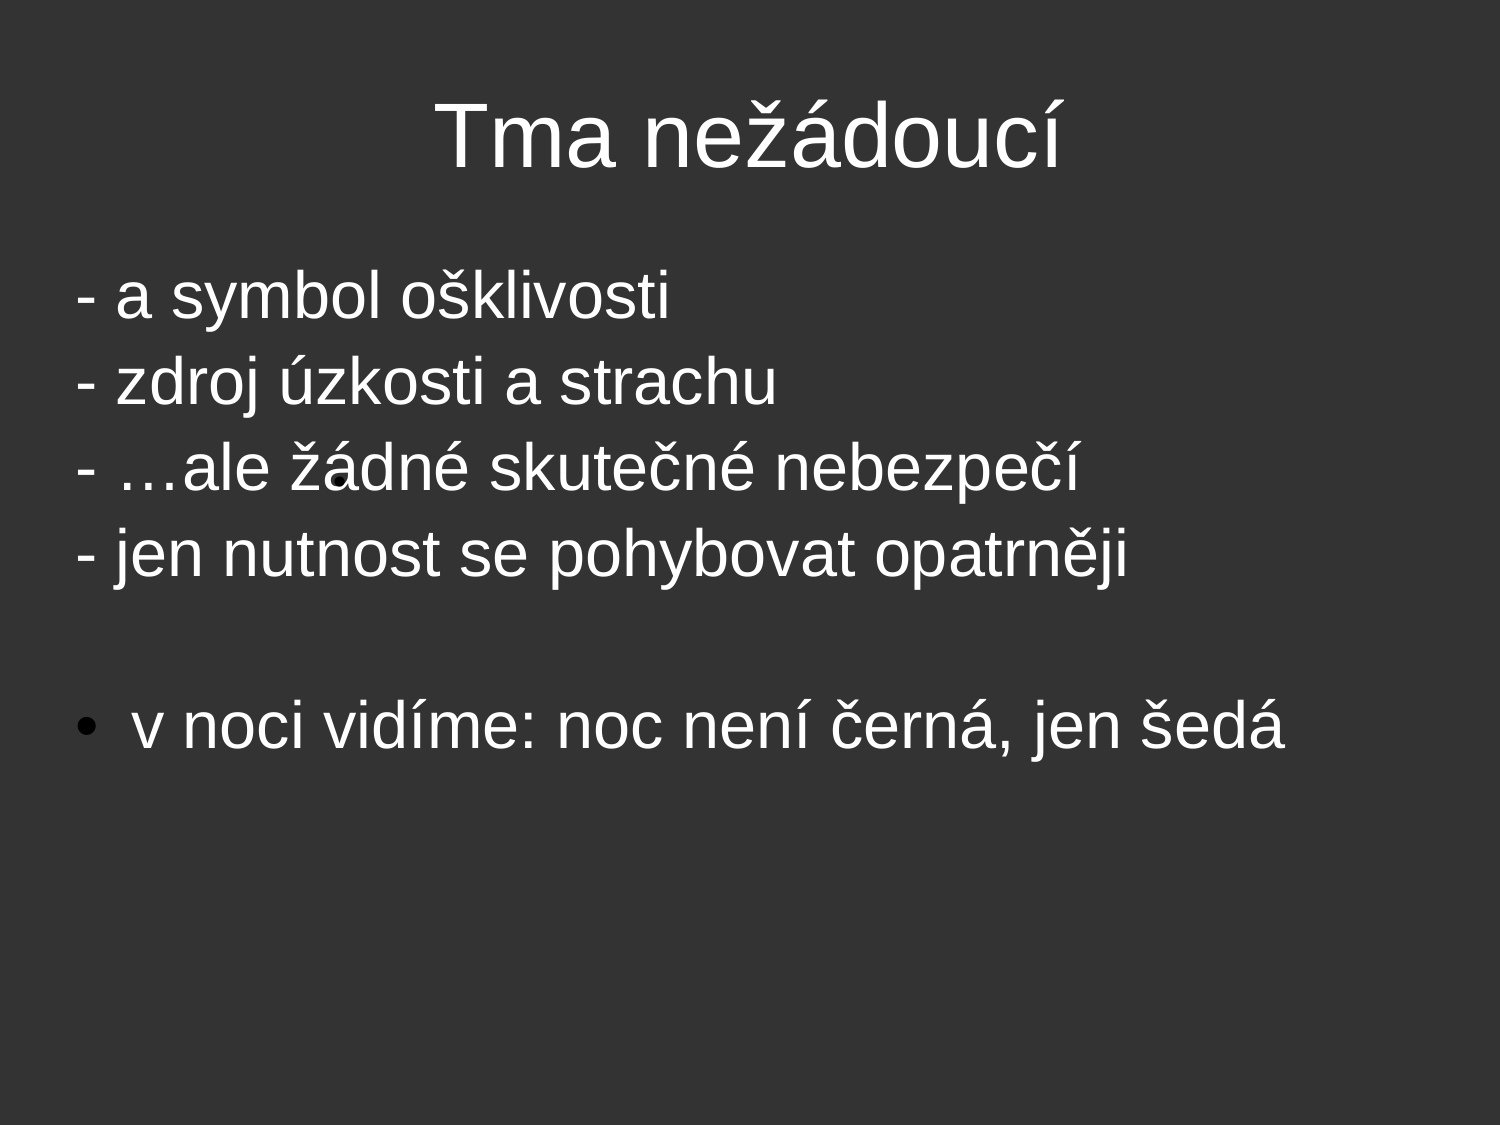

# Tma nežádoucí
- a symbol ošklivosti
- zdroj úzkosti a strachu
- …ale žádné skutečné nebezpečí
- jen nutnost se pohybovat opatrněji
v noci vidíme: noc není černá, jen šedá
•